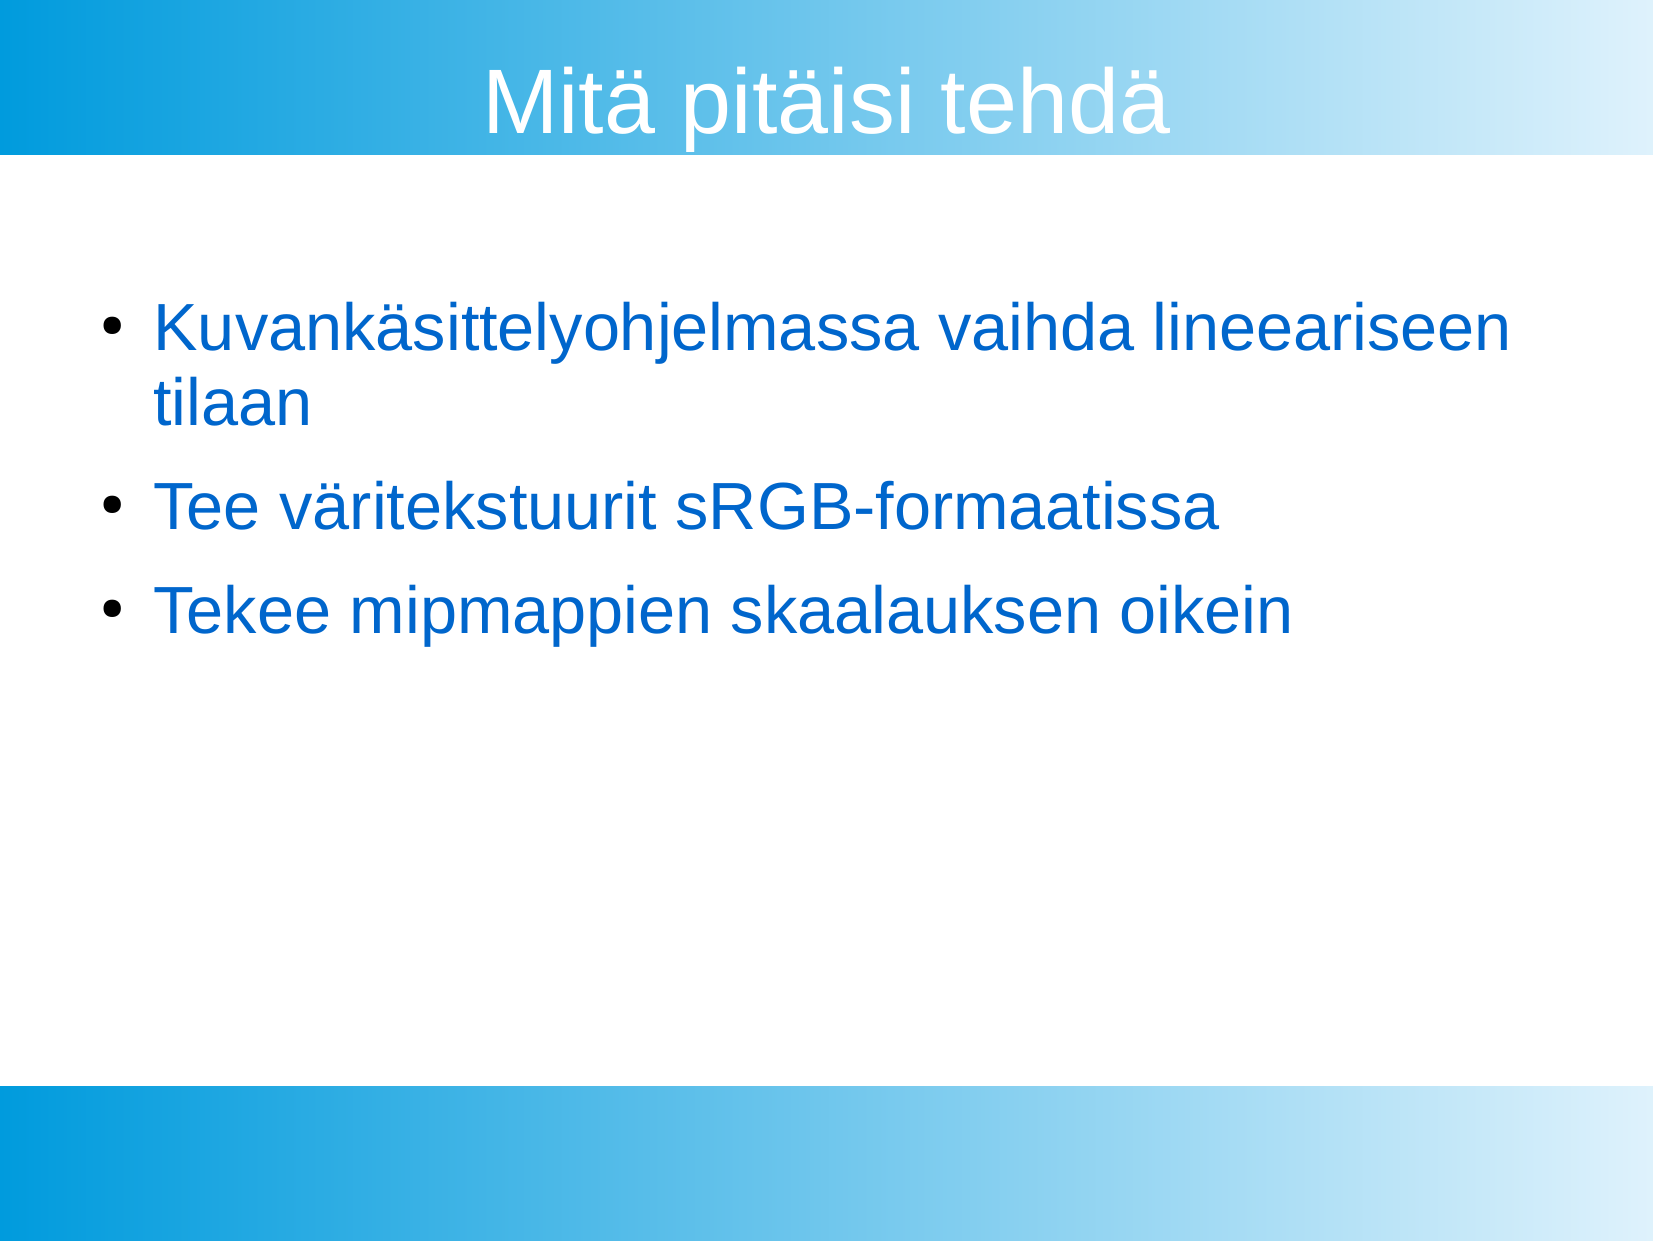

# Mitä pitäisi tehdä
Kuvankäsittelyohjelmassa vaihda lineeariseen tilaan
Tee väritekstuurit sRGB-formaatissa
Tekee mipmappien skaalauksen oikein